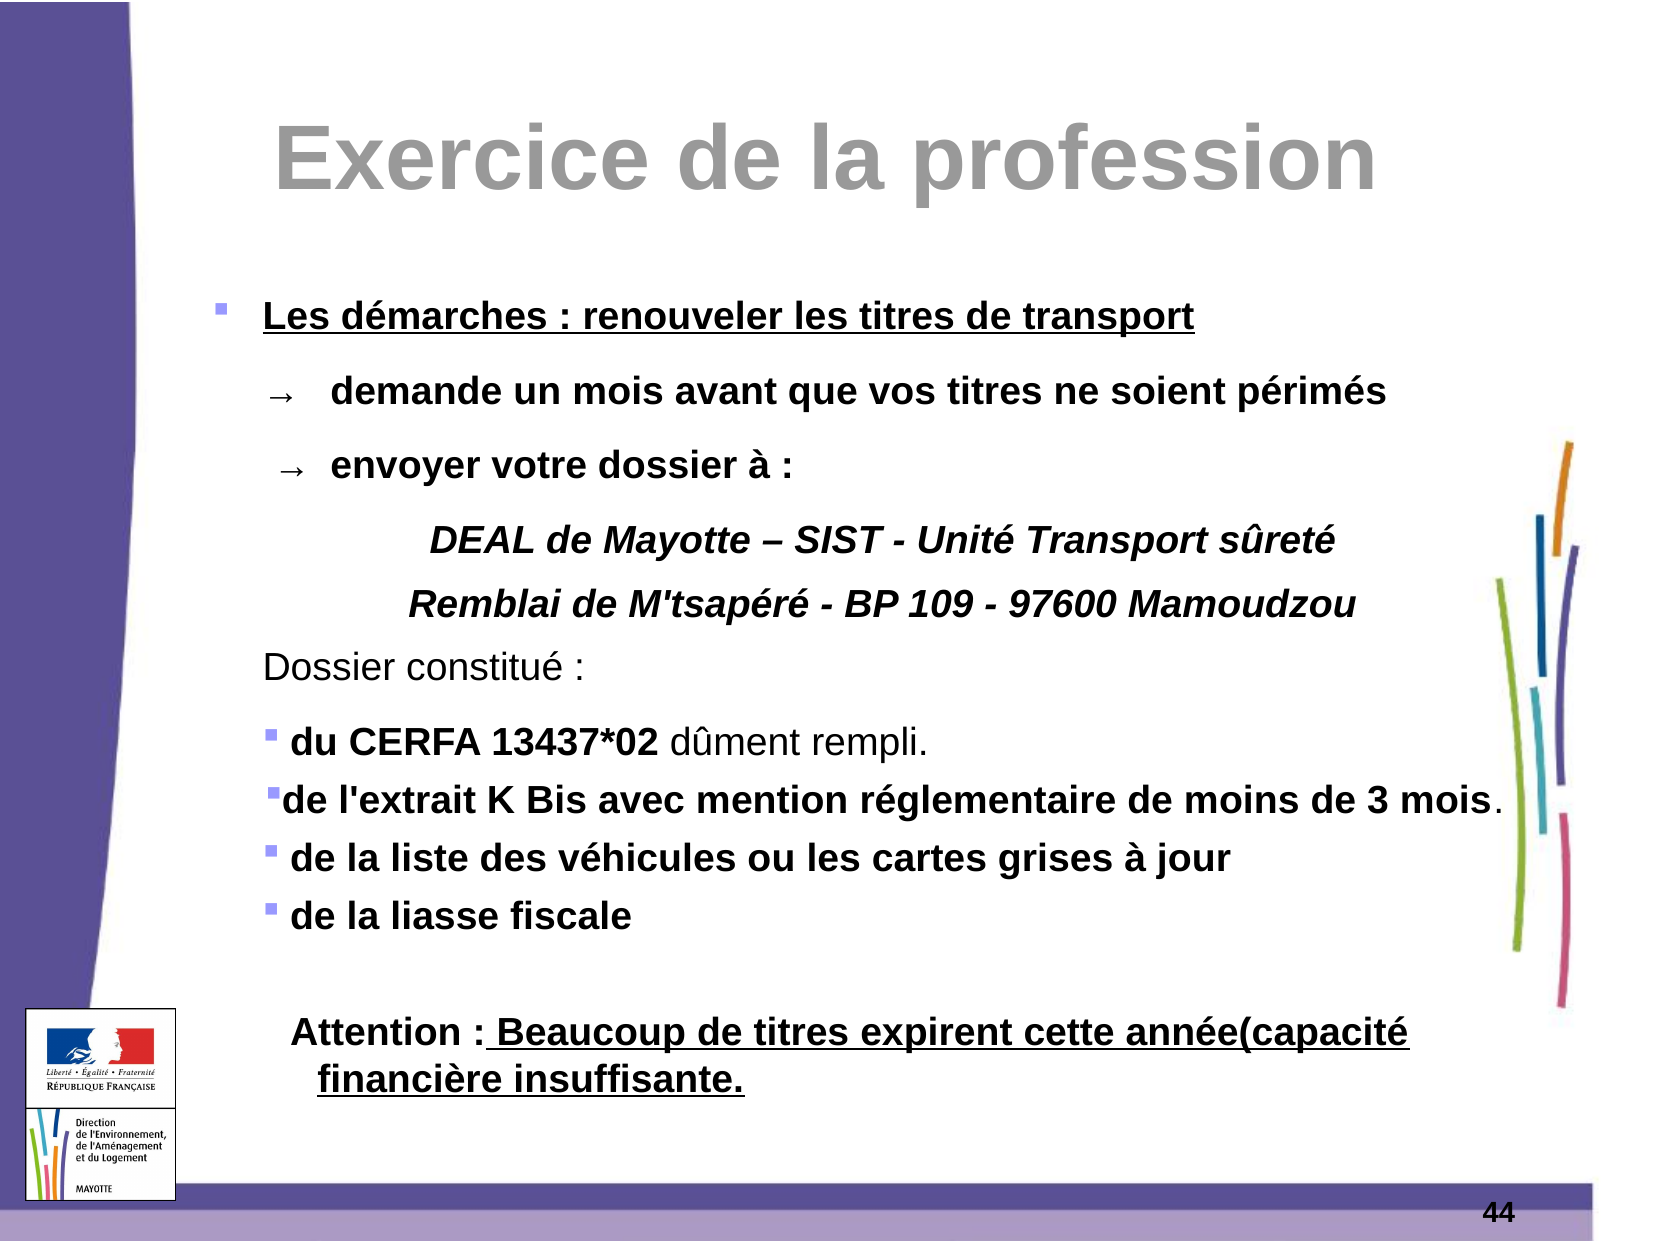

# Exercice de la profession
Les démarches : renouveler les titres de transport
→ demande un mois avant que vos titres ne soient périmés
 → envoyer votre dossier à :
DEAL de Mayotte – SIST - Unité Transport sûreté
Remblai de M'tsapéré - BP 109 - 97600 Mamoudzou
Dossier constitué :
du CERFA 13437*02 dûment rempli.
de l'extrait K Bis avec mention réglementaire de moins de 3 mois.
de la liste des véhicules ou les cartes grises à jour
de la liasse fiscale
Attention : Beaucoup de titres expirent cette année(capacité financière insuffisante.